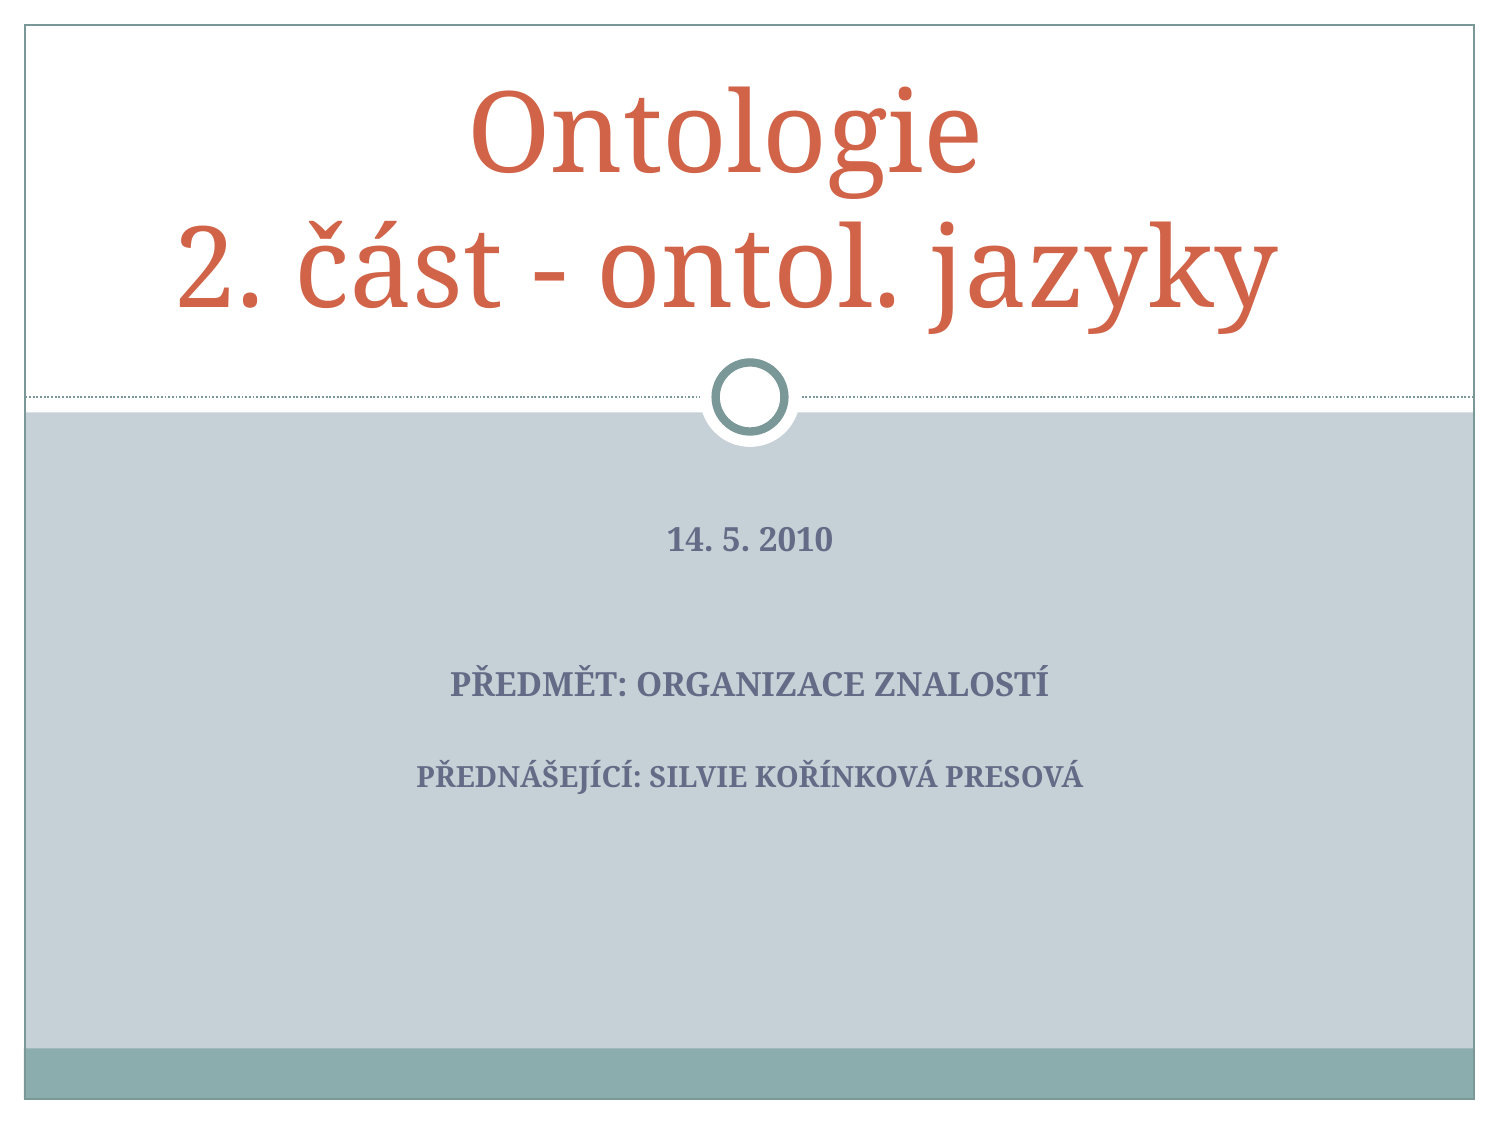

# Ontologie 2. část - ontol. jazyky
14. 5. 2010
PŘEDMĚT: ORGANIZACE ZNALOSTÍ
PŘEDNÁŠEJÍCÍ: SILVIE KOŘÍNKOVÁ PRESOVÁ